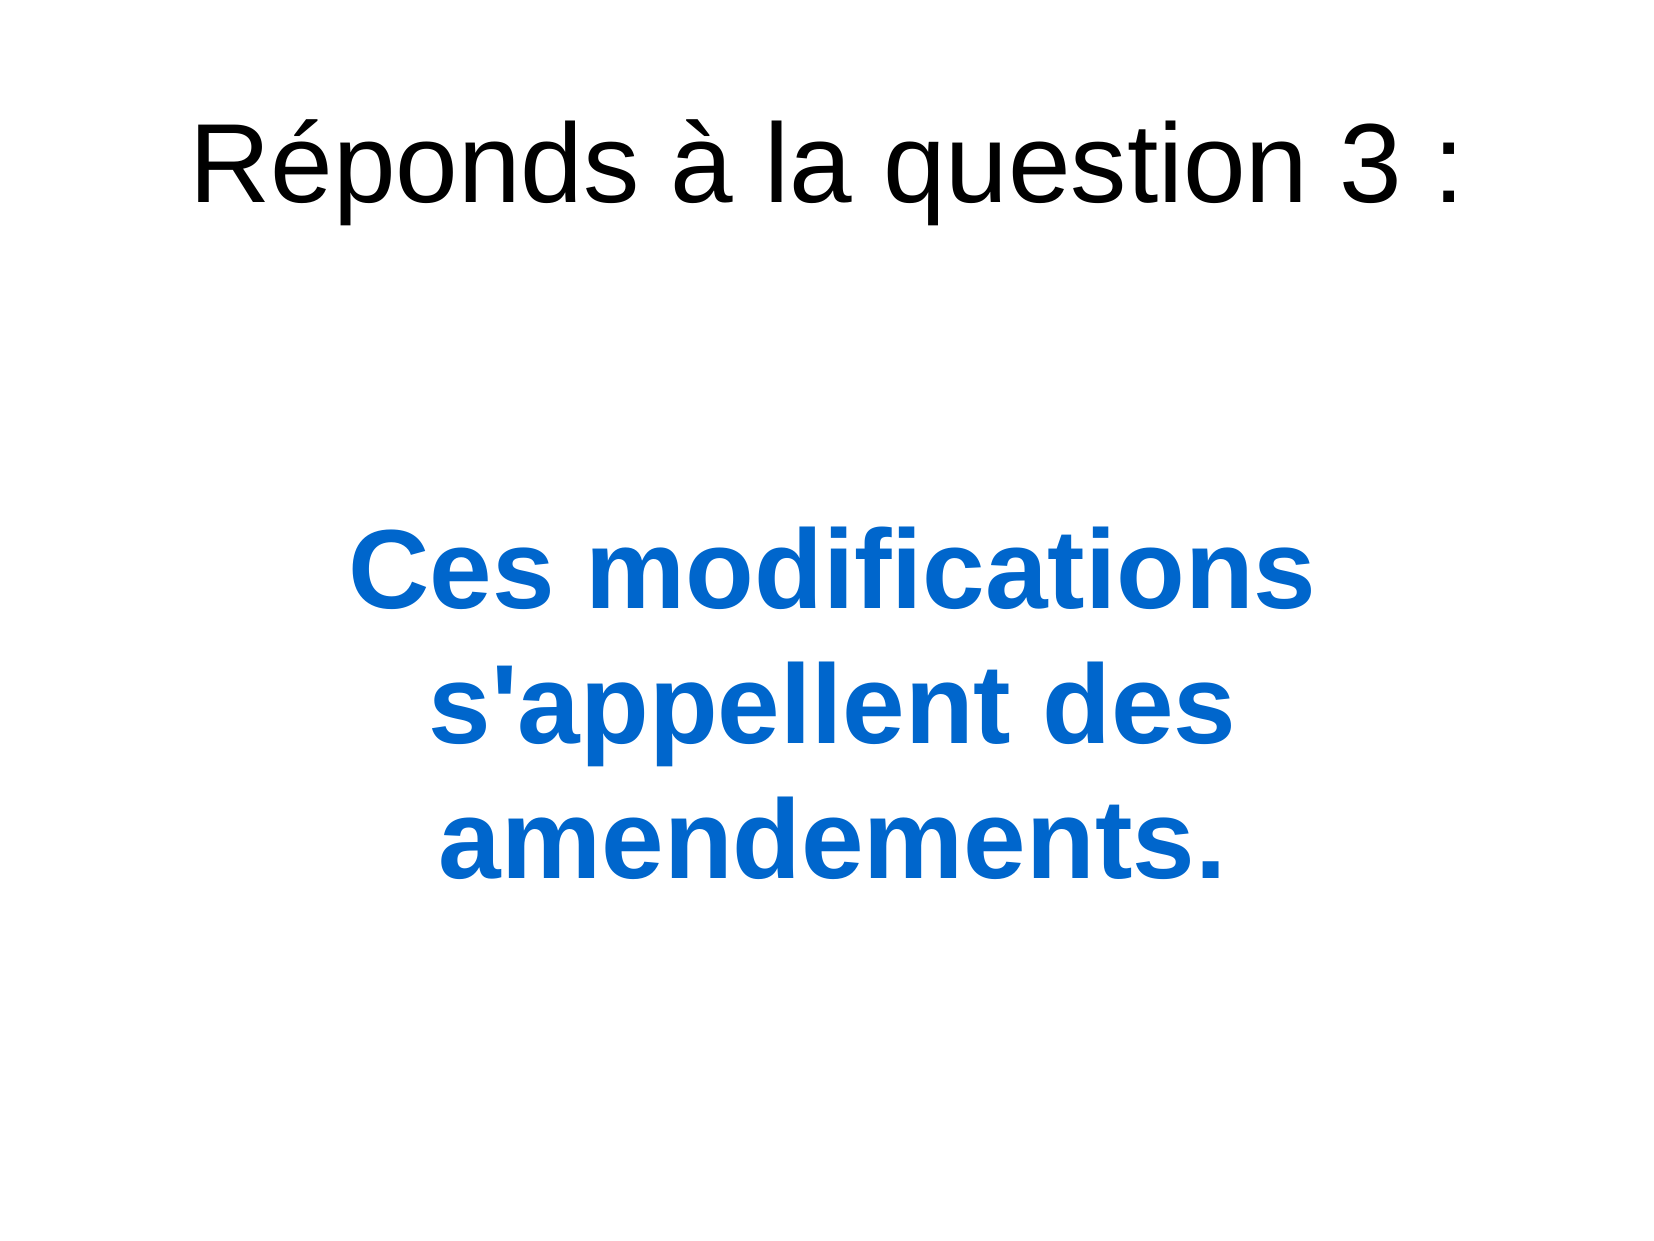

# Réponds à la question 3 :
Ces modifications s'appellent des amendements.